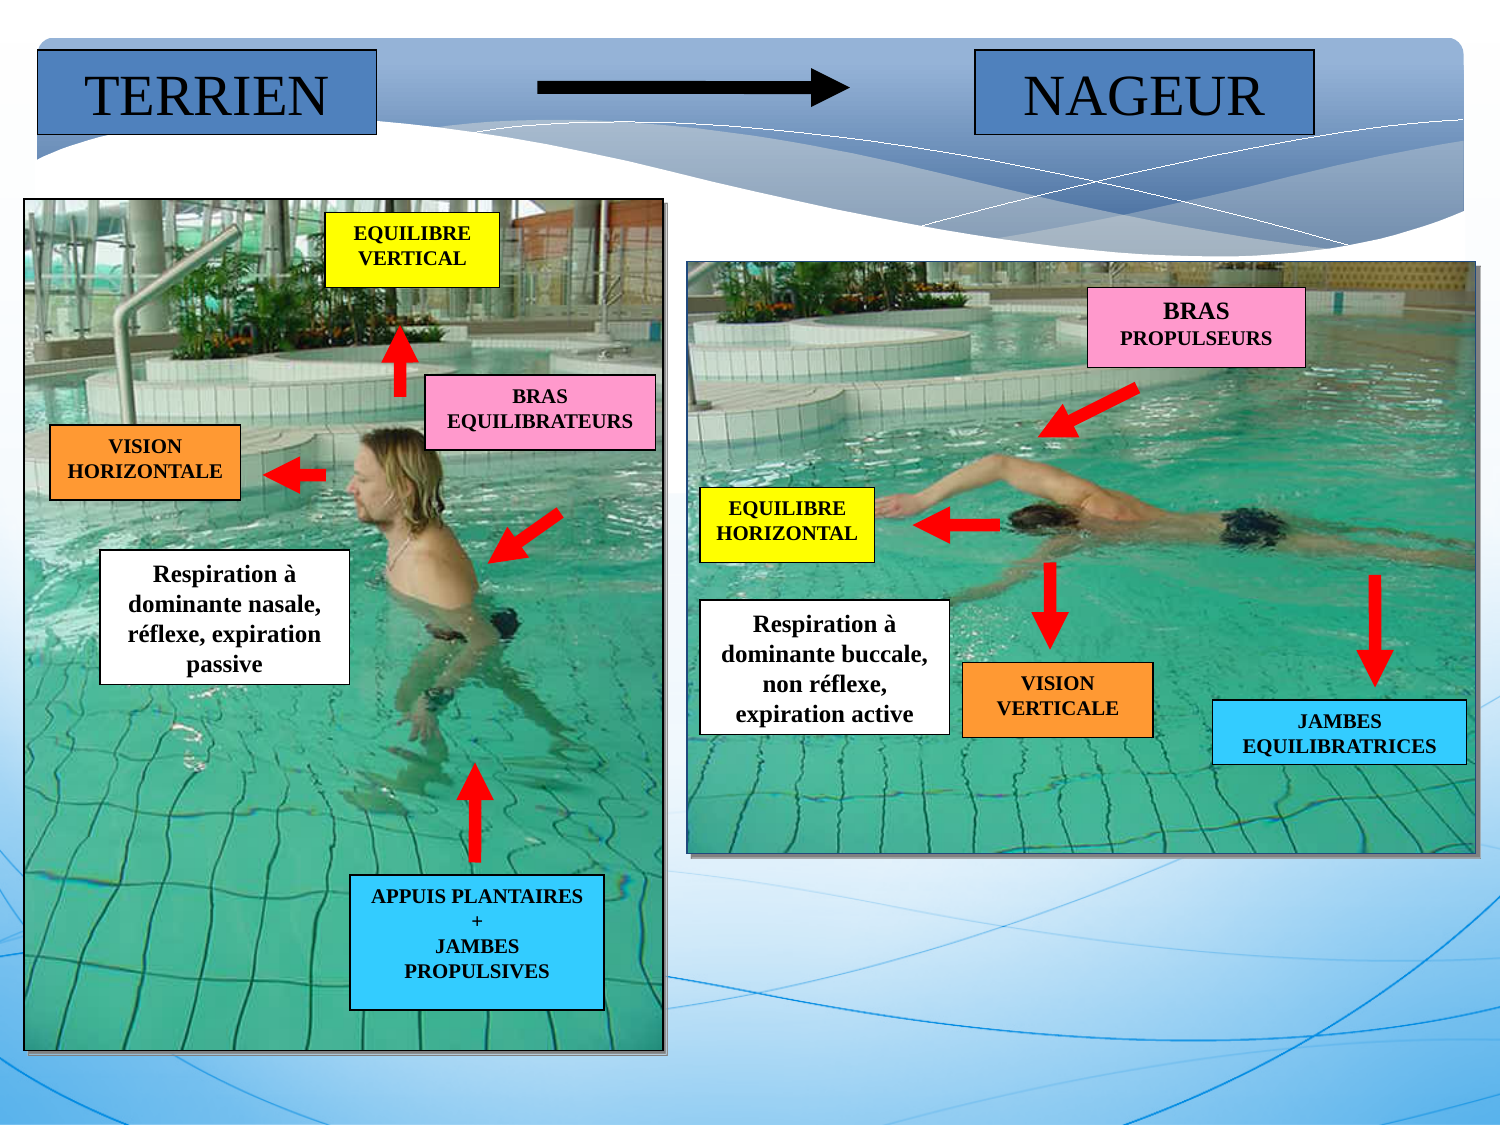

TERRIEN
NAGEUR
EQUILIBRE
VERTICAL
BRAS
PROPULSEURS
BRAS
EQUILIBRATEURS
VISION
HORIZONTALE
EQUILIBRE
HORIZONTAL
Respiration à dominante nasale, réflexe, expiration passive
Respiration à dominante buccale, non réflexe, expiration active
VISION
VERTICALE
JAMBES EQUILIBRATRICES
APPUIS PLANTAIRES
+
JAMBES PROPULSIVES